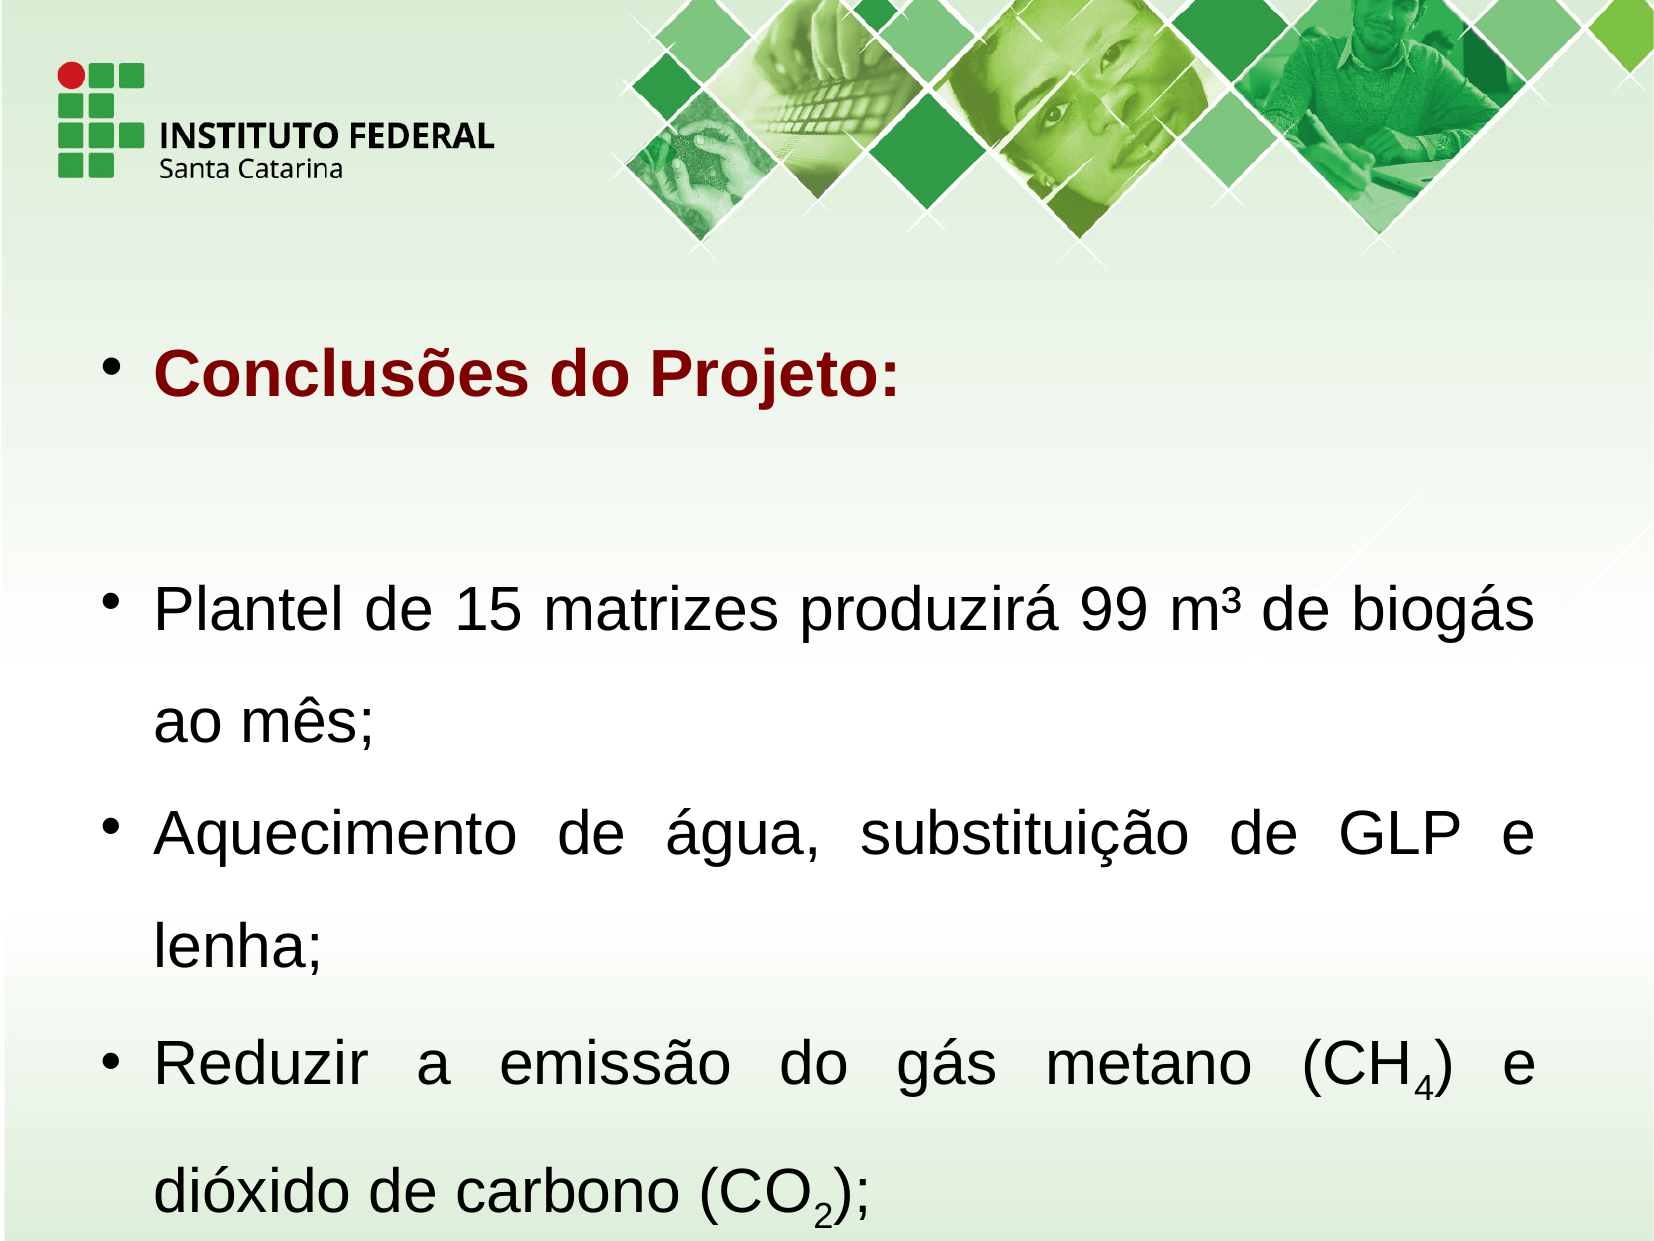

Conclusões do Projeto:
Plantel de 15 matrizes produzirá 99 m³ de biogás ao mês;
Aquecimento de água, substituição de GLP e lenha;
Reduzir a emissão do gás metano (CH4) e dióxido de carbono (CO2);